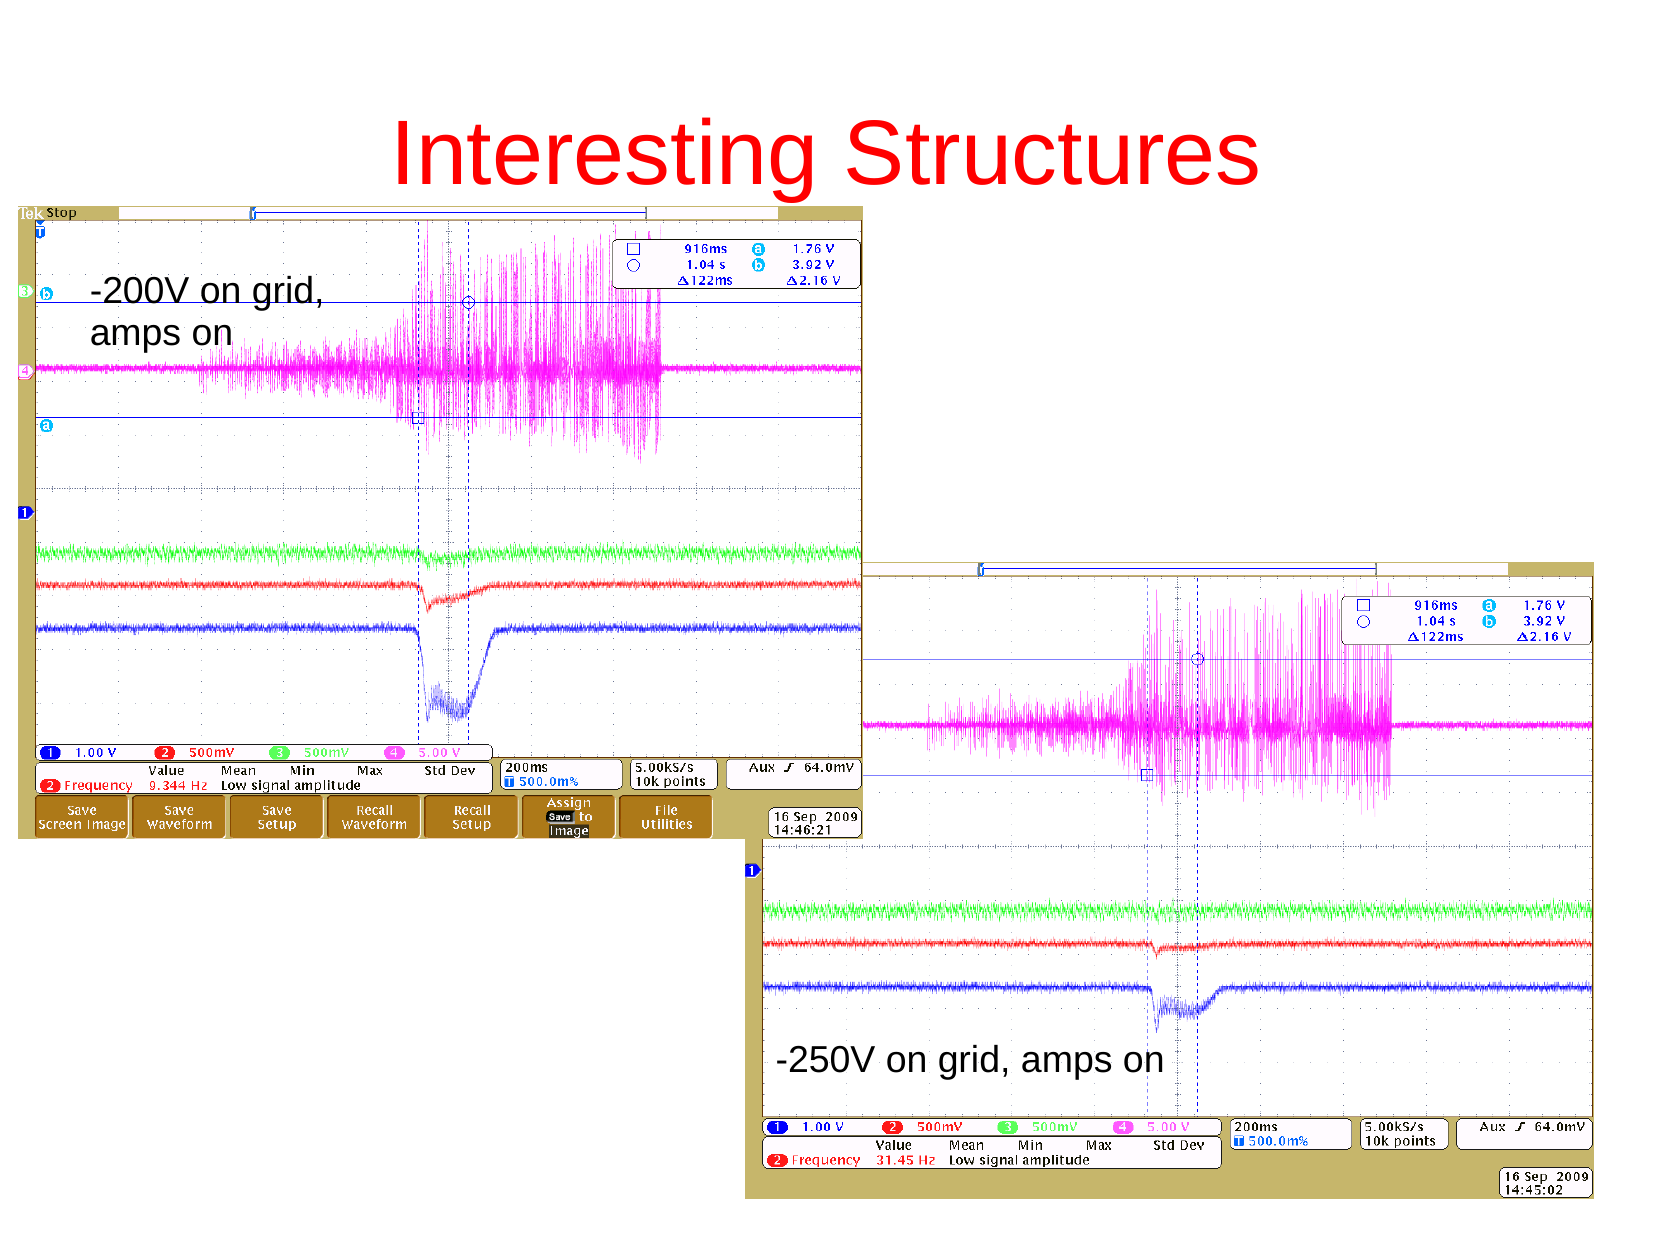

# Interesting Structures
-200V on grid, amps on
-250V on grid, amps on